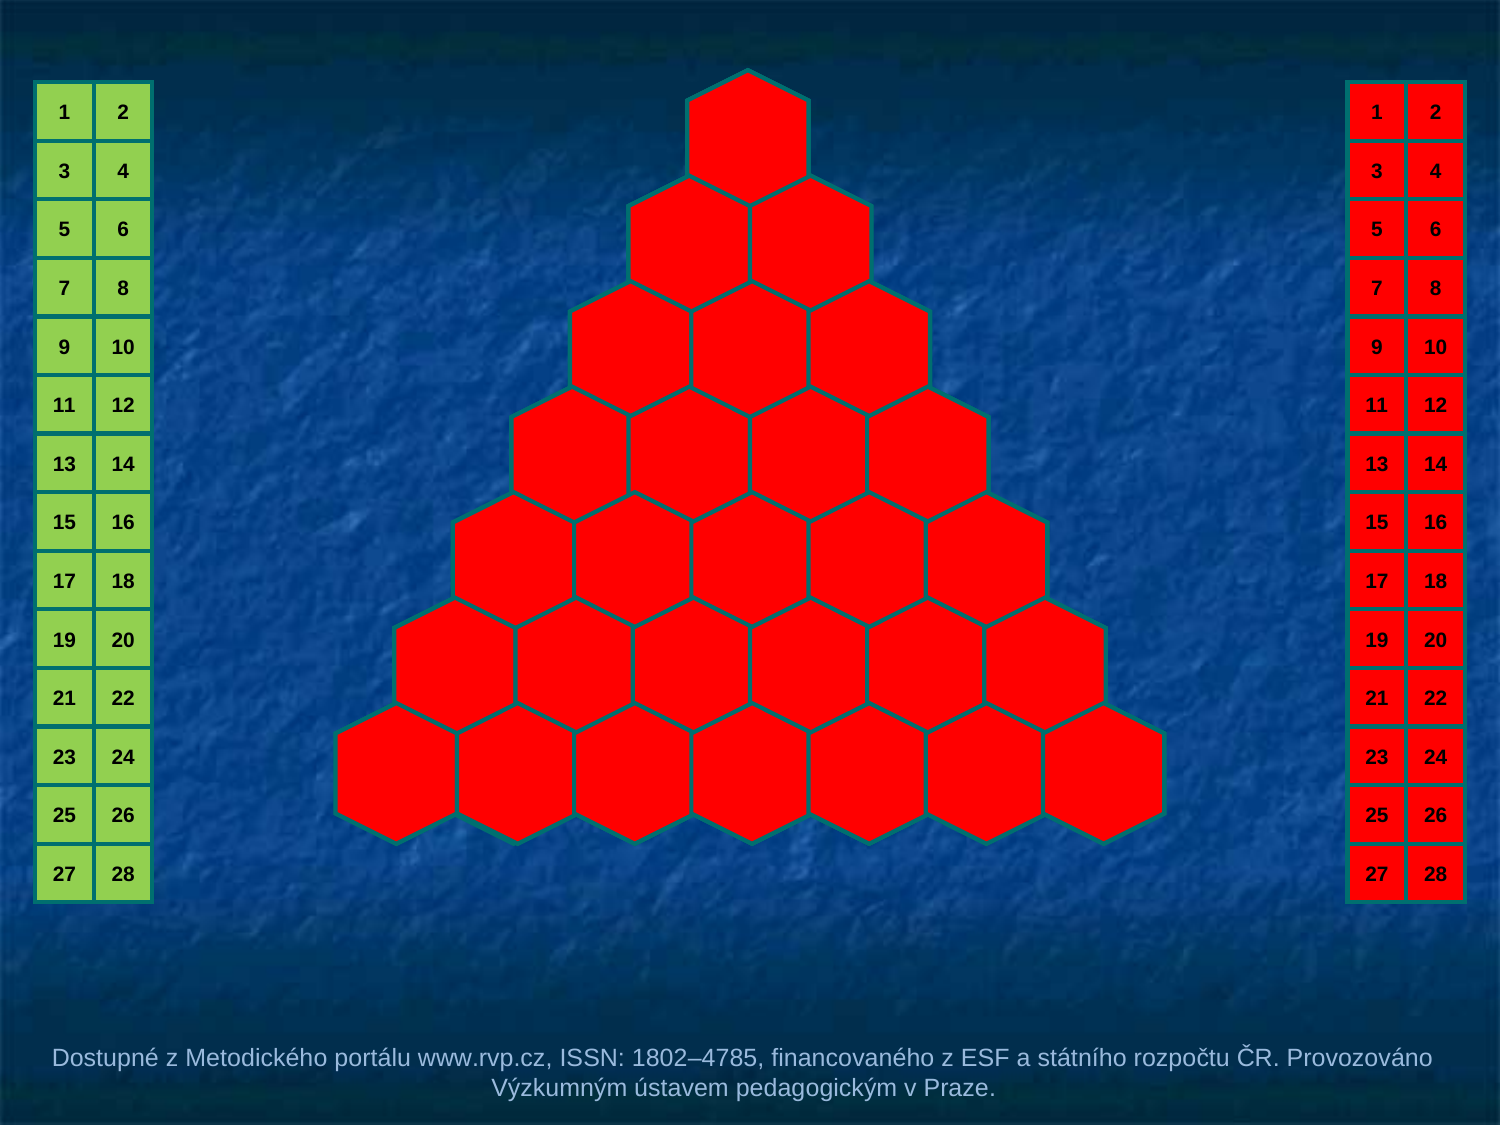

1
2
1
2
1
3
4
3
4
5
6
5
6
2
3
7
8
7
8
9
10
4
5
6
9
10
11
12
11
12
7
8
9
10
13
14
13
14
15
16
15
16
11
12
13
14
15
17
18
17
18
19
20
19
20
16
17
18
19
20
21
21
22
21
22
23
24
23
24
22
23
24
25
26
27
28
25
26
25
26
27
28
27
28
Dostupné z Metodického portálu www.rvp.cz, ISSN: 1802–4785, financovaného z ESF a státního rozpočtu ČR. Provozováno Výzkumným ústavem pedagogickým v Praze.